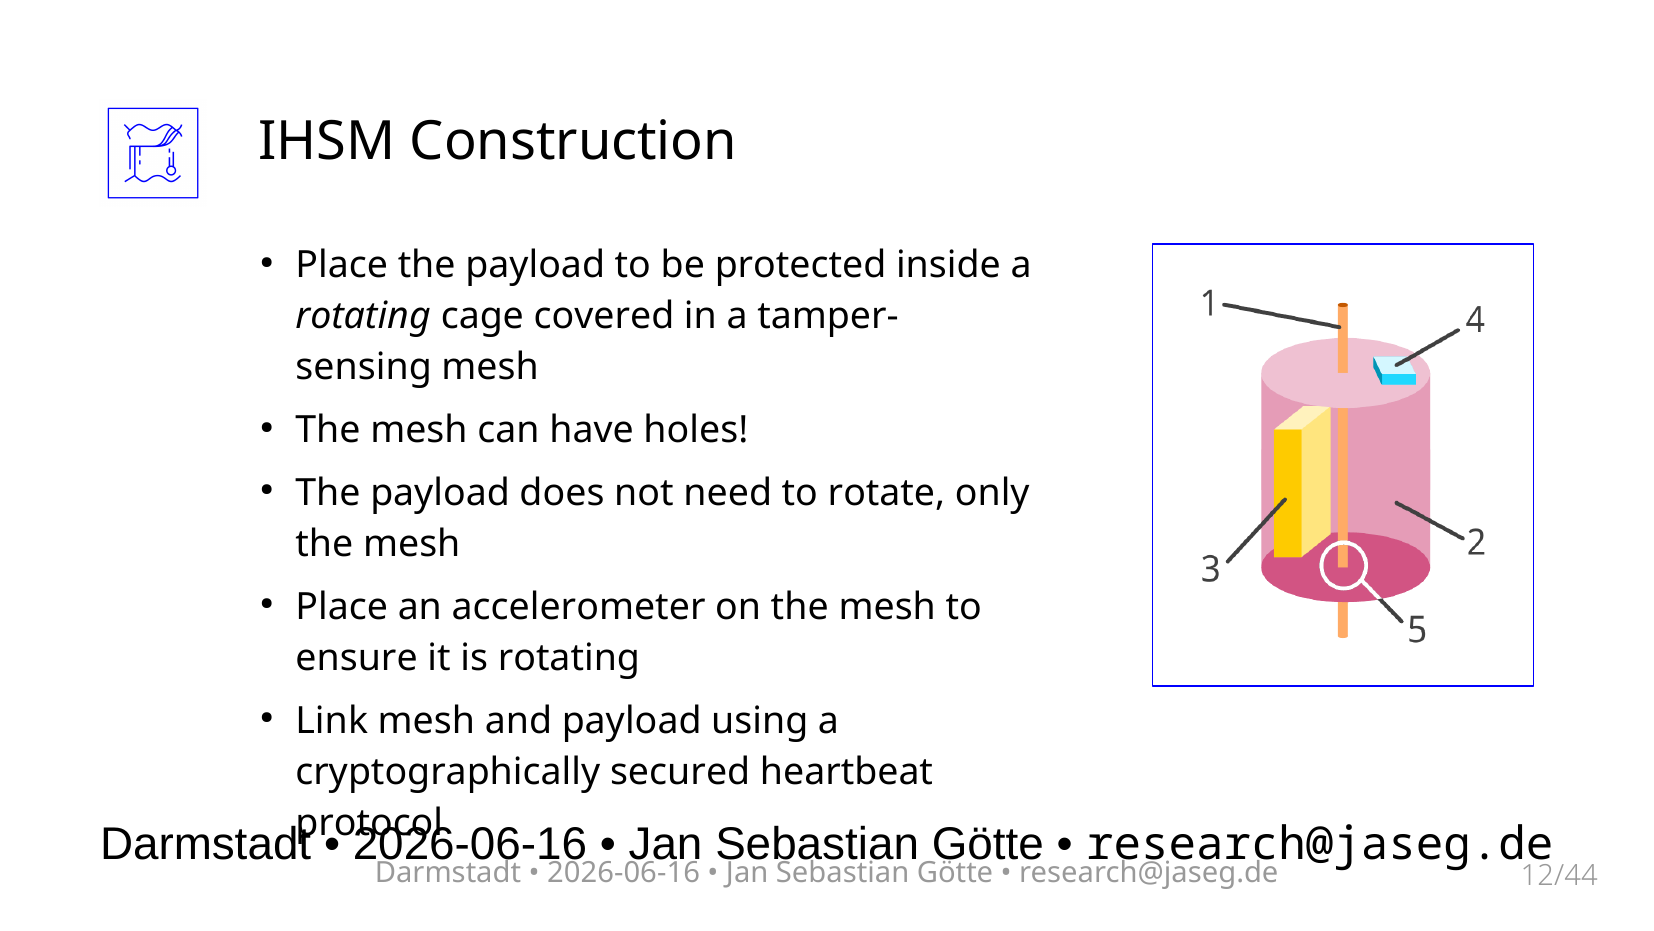

IHSM Construction
Place the payload to be protected inside a rotating cage covered in a tamper-sensing mesh
The mesh can have holes!
The payload does not need to rotate, only the mesh
Place an accelerometer on the mesh to ensure it is rotating
Link mesh and payload using a cryptographically secured heartbeat protocol
Darmstadt • 2026-06-16 • Jan Sebastian Götte • research@jaseg.de